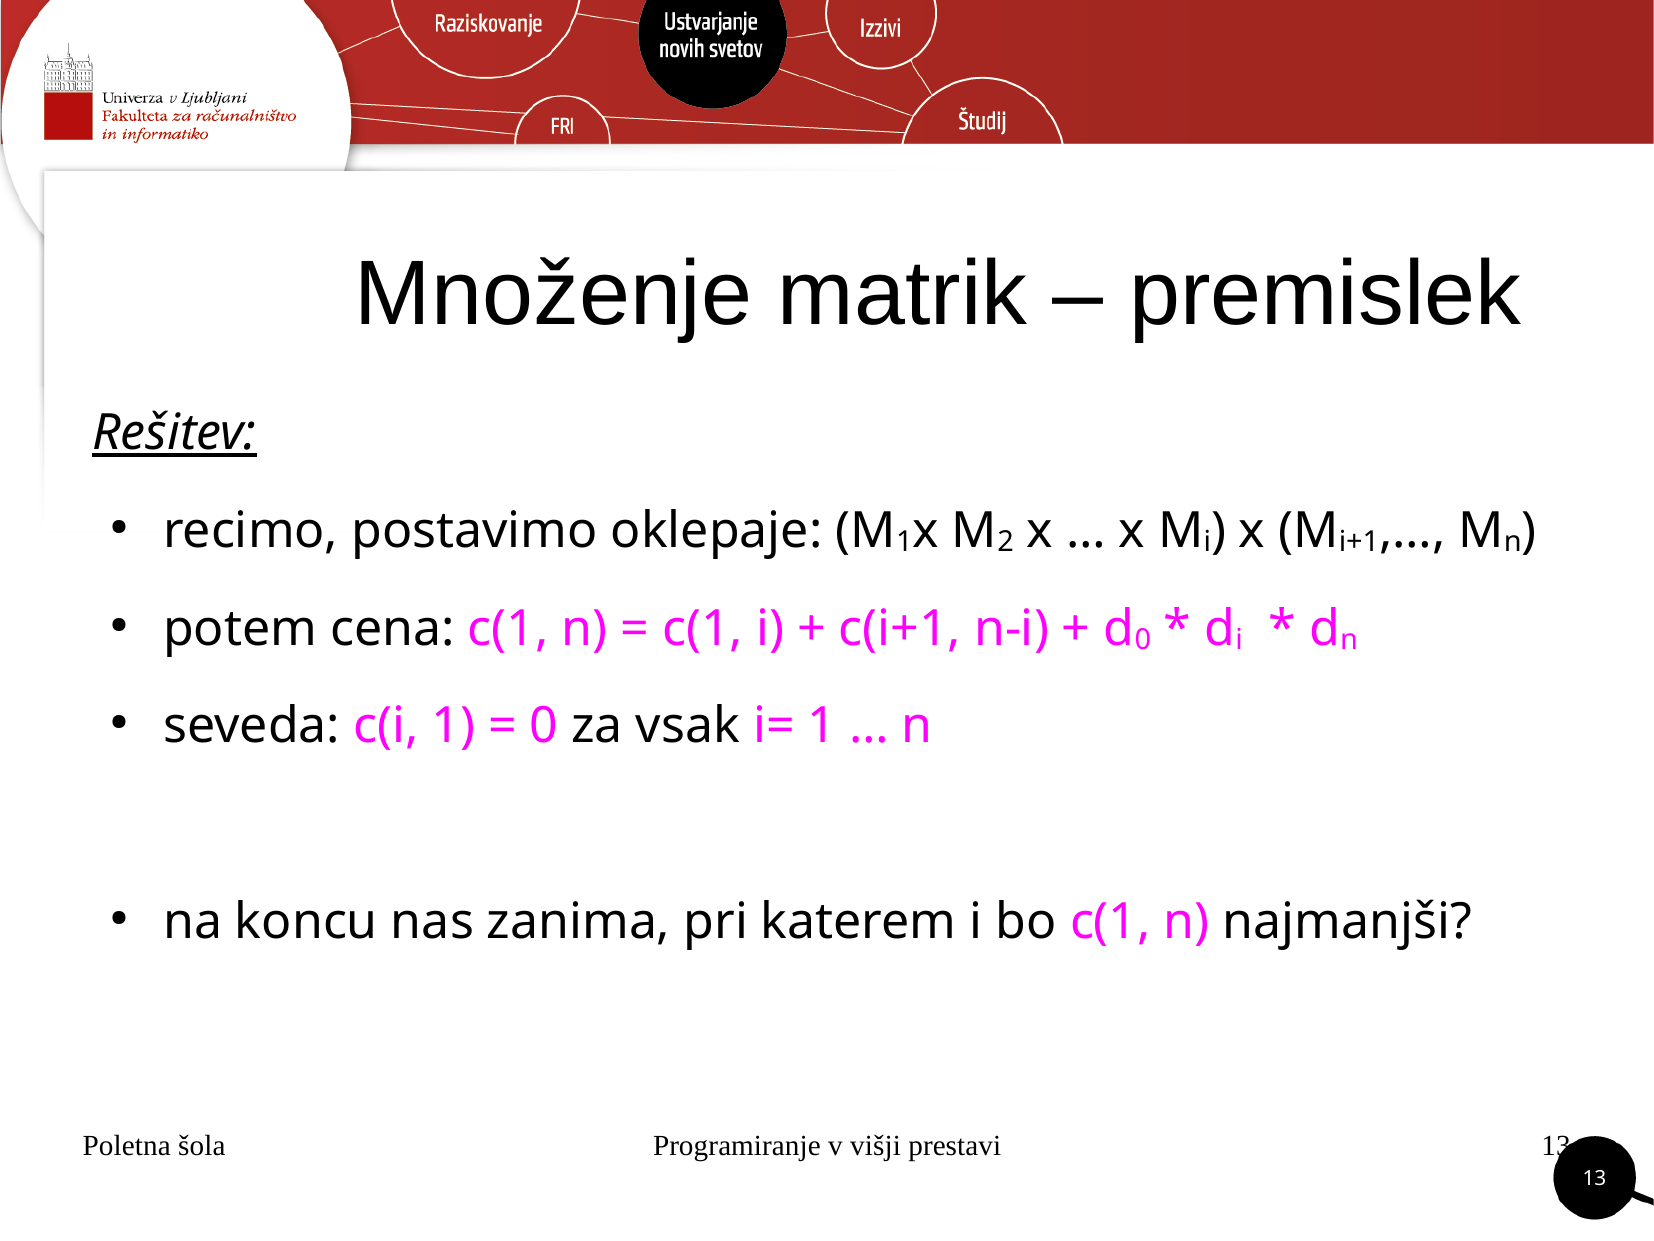

# Množenje matrik – premislek
Rešitev:
recimo, postavimo oklepaje: (M1x M2 x … x Mi) x (Mi+1,…, Mn)
potem cena: c(1, n) = c(1, i) + c(i+1, n-i) + d0 * di * dn
seveda: c(i, 1) = 0 za vsak i= 1 … n
na koncu nas zanima, pri katerem i bo c(1, n) najmanjši?
Poletna šola
Programiranje v višji prestavi
13